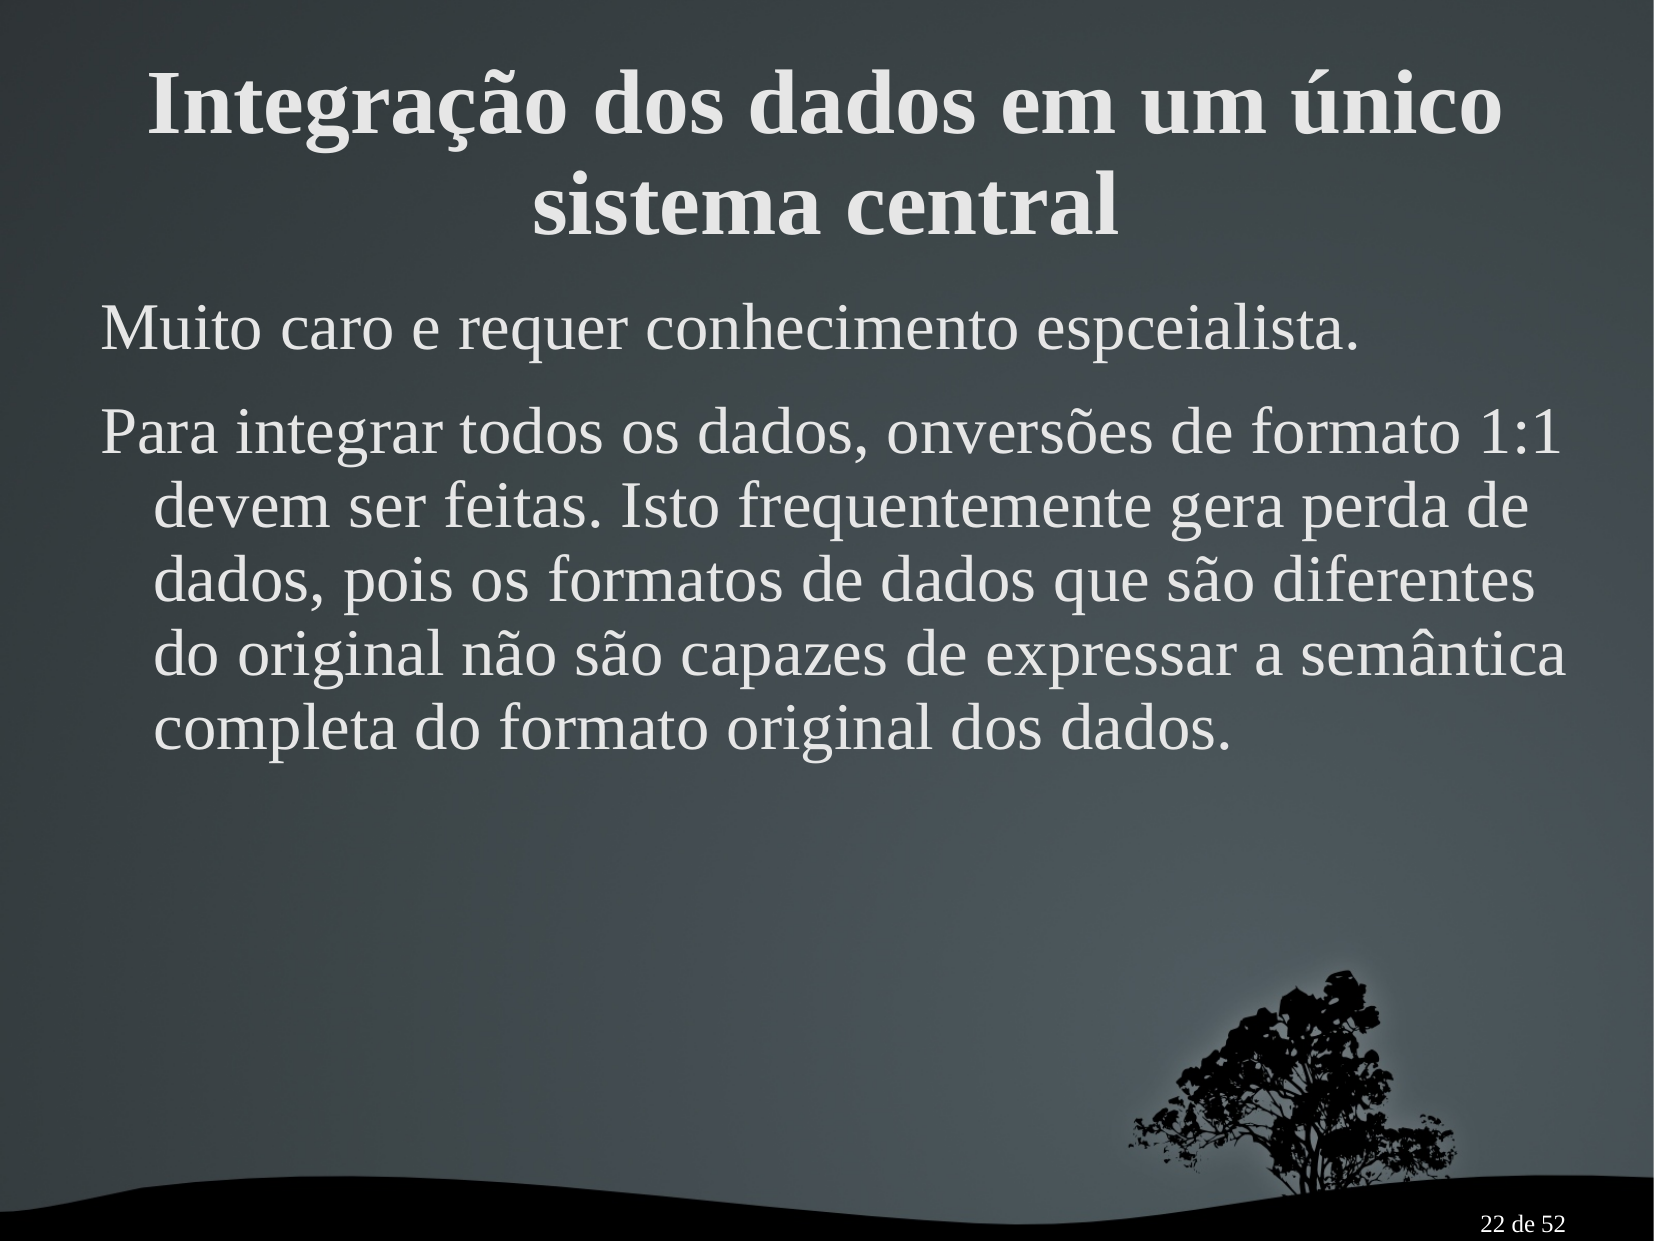

# Integração dos dados em um único sistema central
Muito caro e requer conhecimento espceialista.
Para integrar todos os dados, onversões de formato 1:1 devem ser feitas. Isto frequentemente gera perda de dados, pois os formatos de dados que são diferentes do original não são capazes de expressar a semântica completa do formato original dos dados.
22